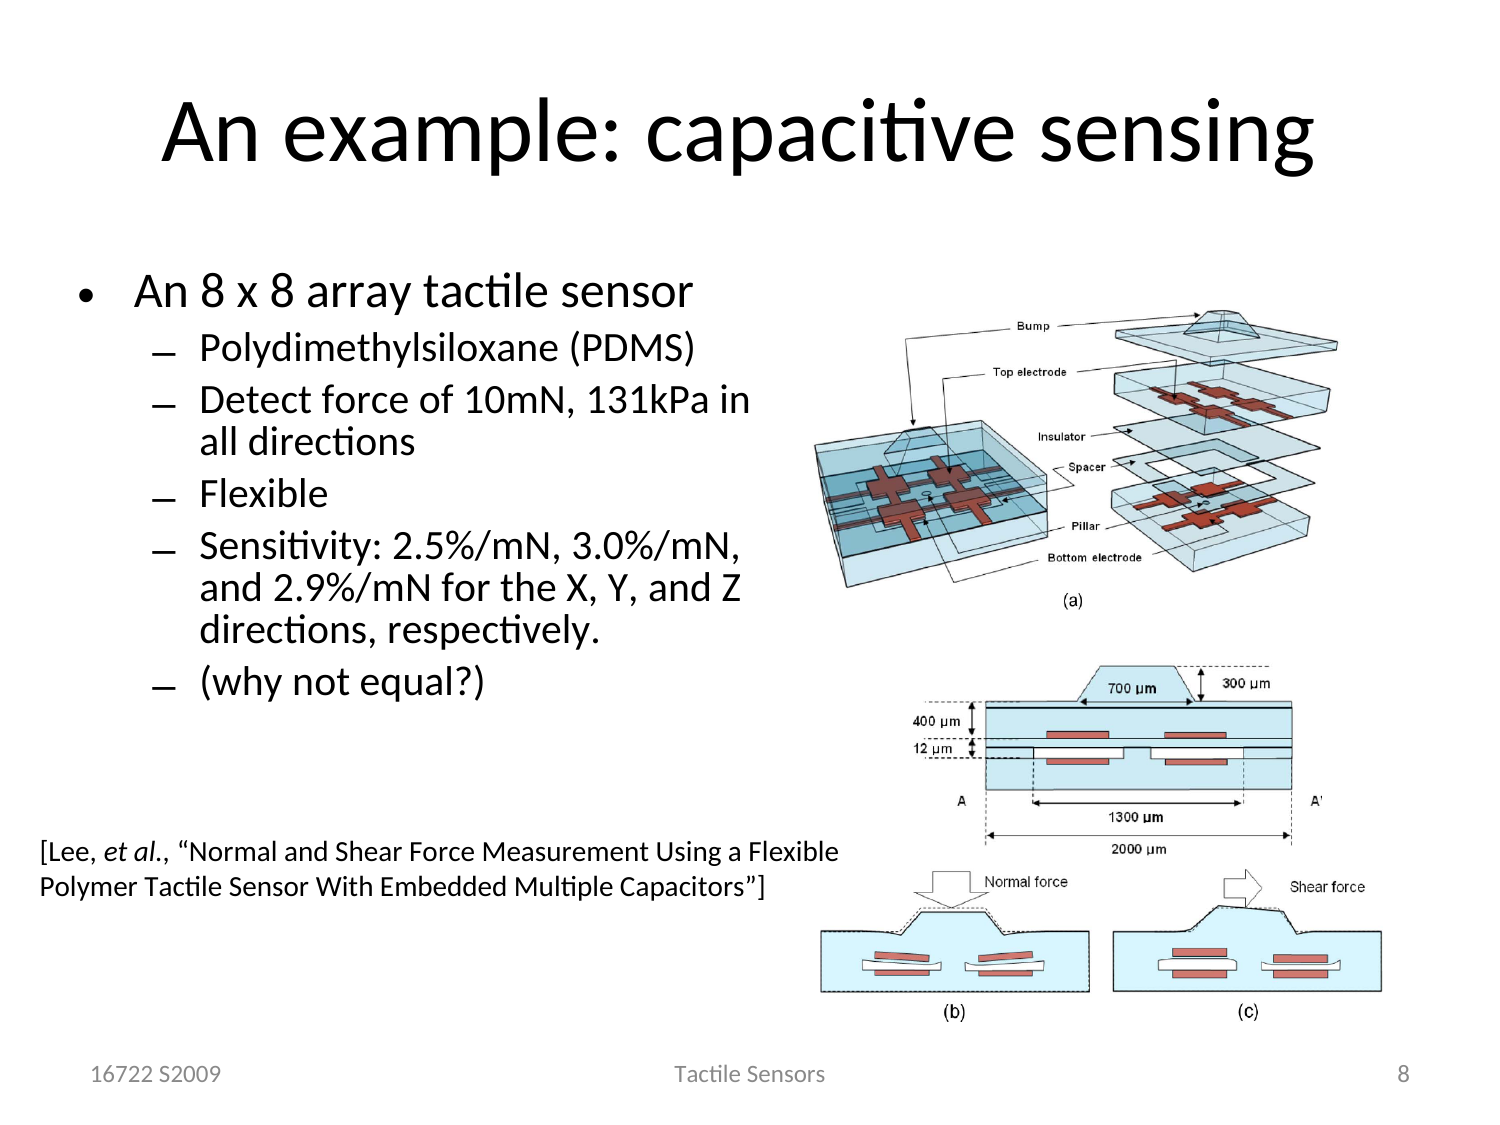

# An example: capacitive sensing
An 8 x 8 array tactile sensor
Polydimethylsiloxane (PDMS)
Detect force of 10mN, 131kPa in all directions
Flexible
Sensitivity: 2.5%/mN, 3.0%/mN, and 2.9%/mN for the X, Y, and Z directions, respectively.
(why not equal?)
[Lee, et al., “Normal and Shear Force Measurement Using a Flexible Polymer Tactile Sensor With Embedded Multiple Capacitors”]
16722 S2009
Tactile Sensors